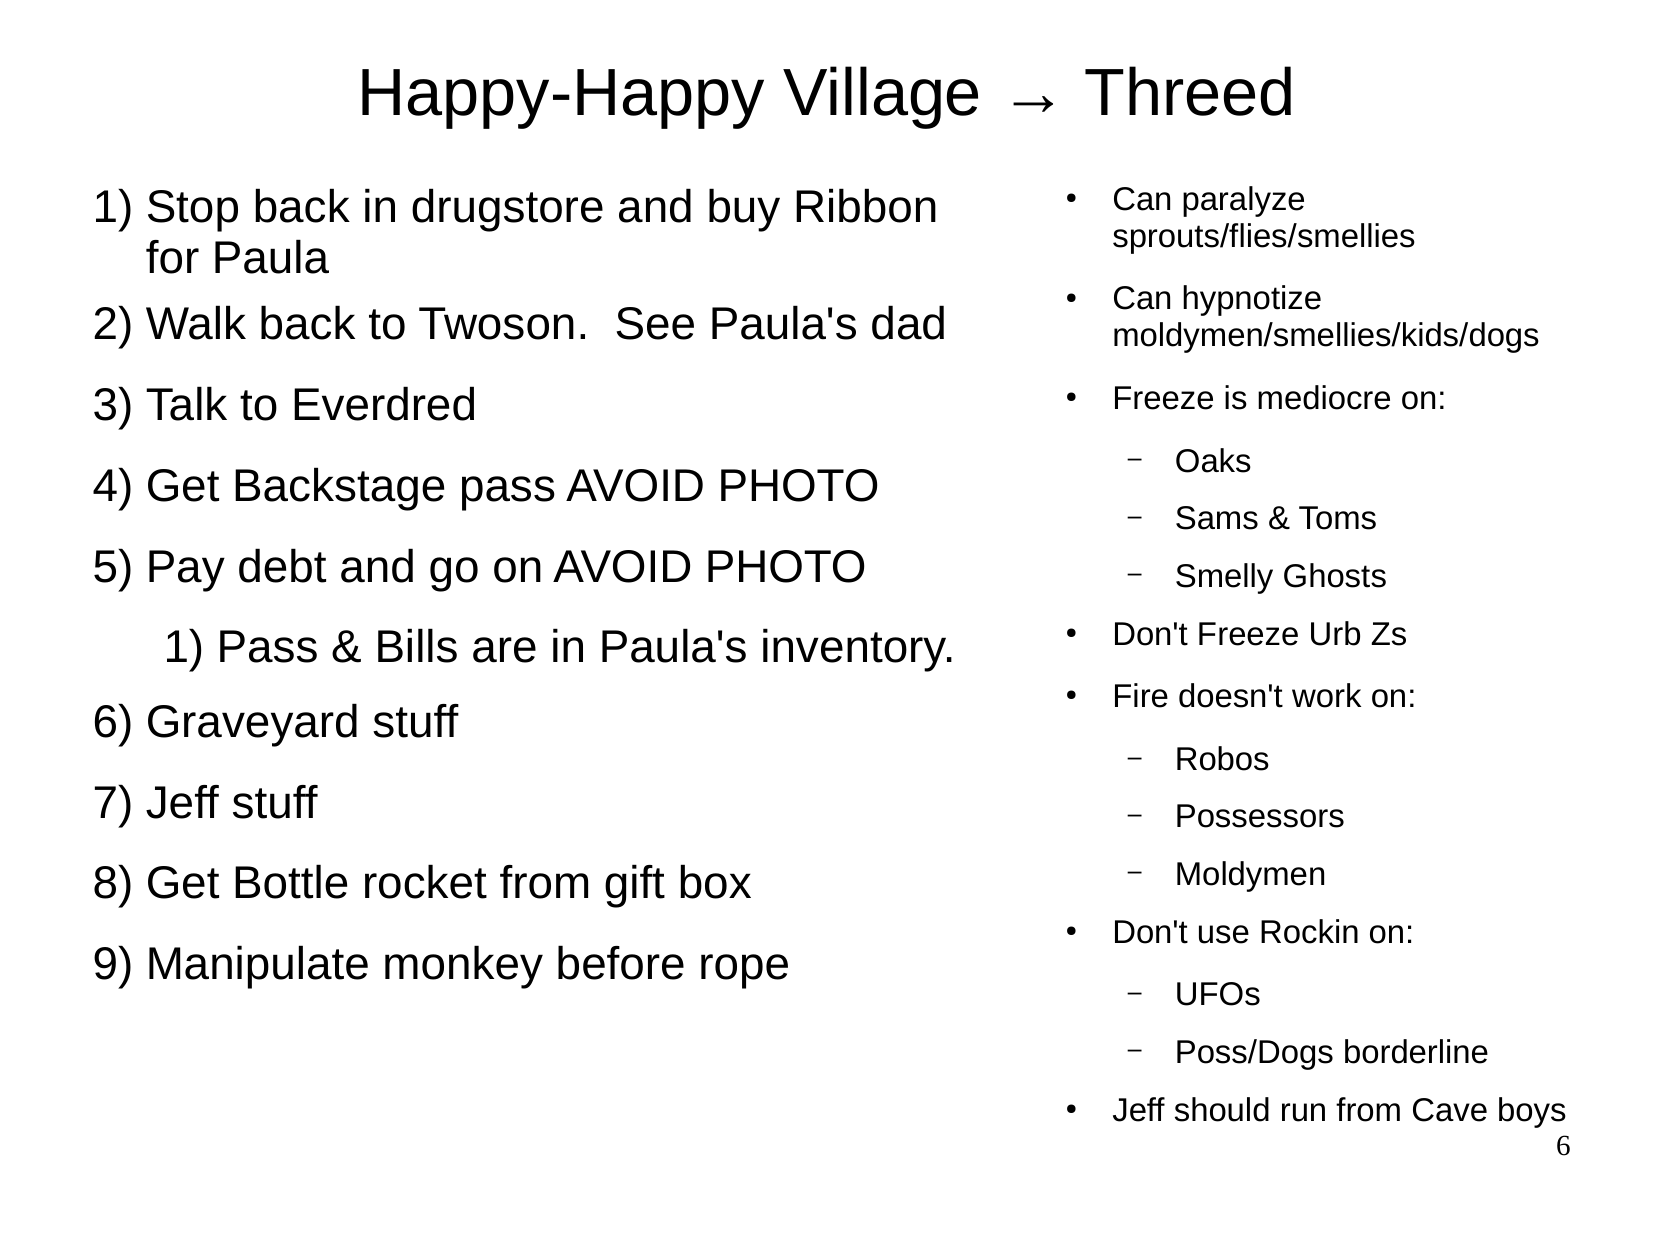

# Happy-Happy Village → Threed
Stop back in drugstore and buy Ribbon for Paula
Walk back to Twoson. See Paula's dad
Talk to Everdred
Get Backstage pass AVOID PHOTO
Pay debt and go on AVOID PHOTO
Pass & Bills are in Paula's inventory.
Graveyard stuff
Jeff stuff
Get Bottle rocket from gift box
Manipulate monkey before rope
Can paralyze sprouts/flies/smellies
Can hypnotize moldymen/smellies/kids/dogs
Freeze is mediocre on:
Oaks
Sams & Toms
Smelly Ghosts
Don't Freeze Urb Zs
Fire doesn't work on:
Robos
Possessors
Moldymen
Don't use Rockin on:
UFOs
Poss/Dogs borderline
Jeff should run from Cave boys
6